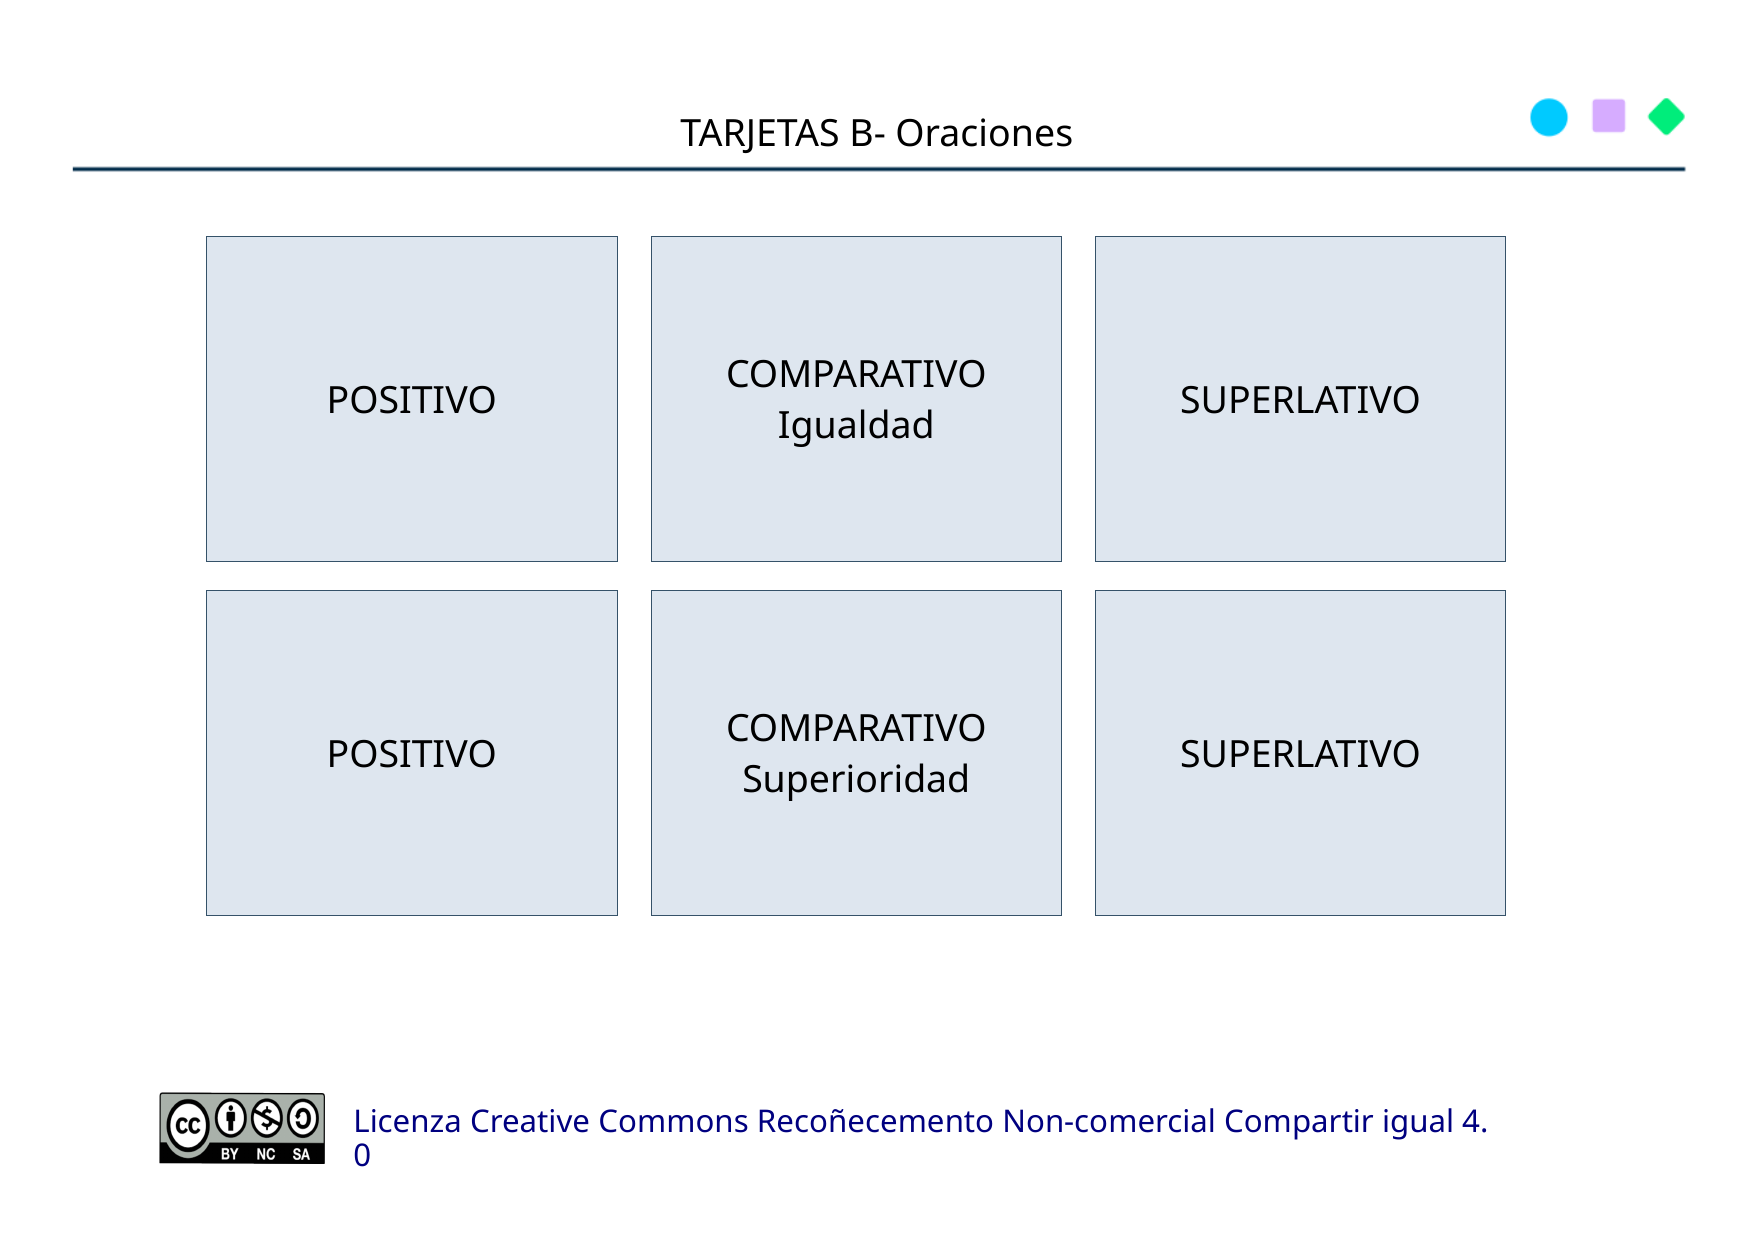

TARJETAS B- Oraciones
POSITIVO
COMPARATIVO
Igualdad
SUPERLATIVO
POSITIVO
COMPARATIVO
Superioridad
SUPERLATIVO
Licenza Creative Commons Recoñecemento Non-comercial Compartir igual 4.0